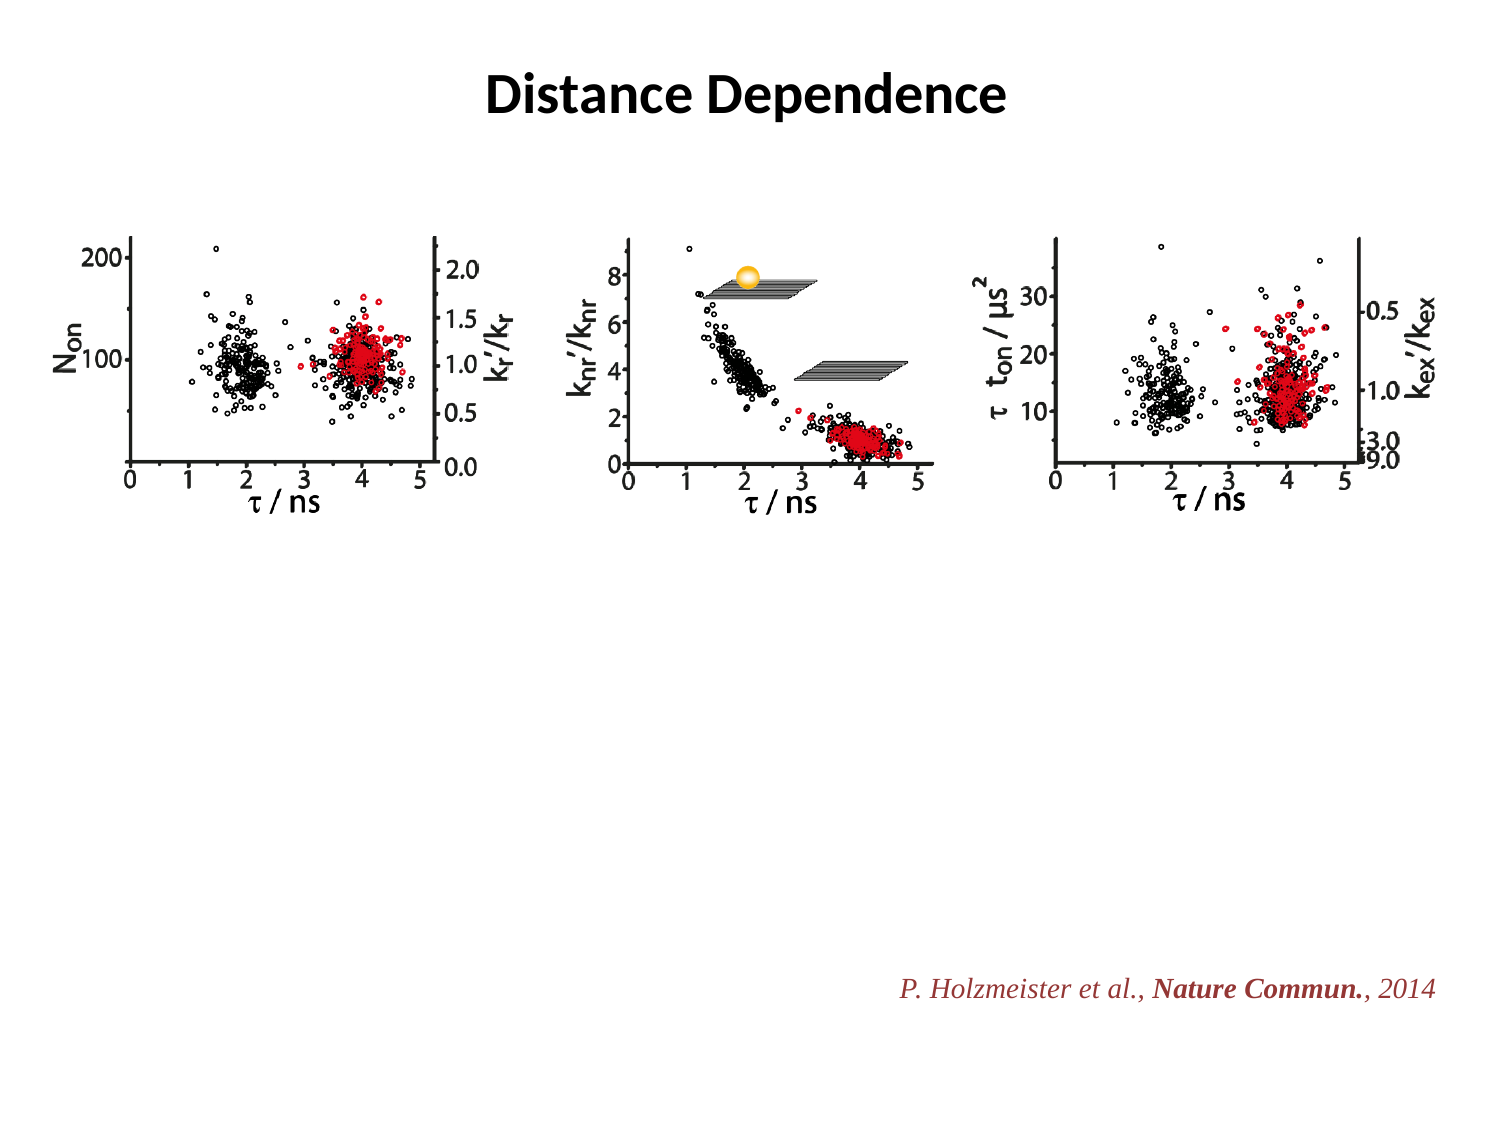

# Distance Dependence
P. Holzmeister et al., Nature Commun., 2014